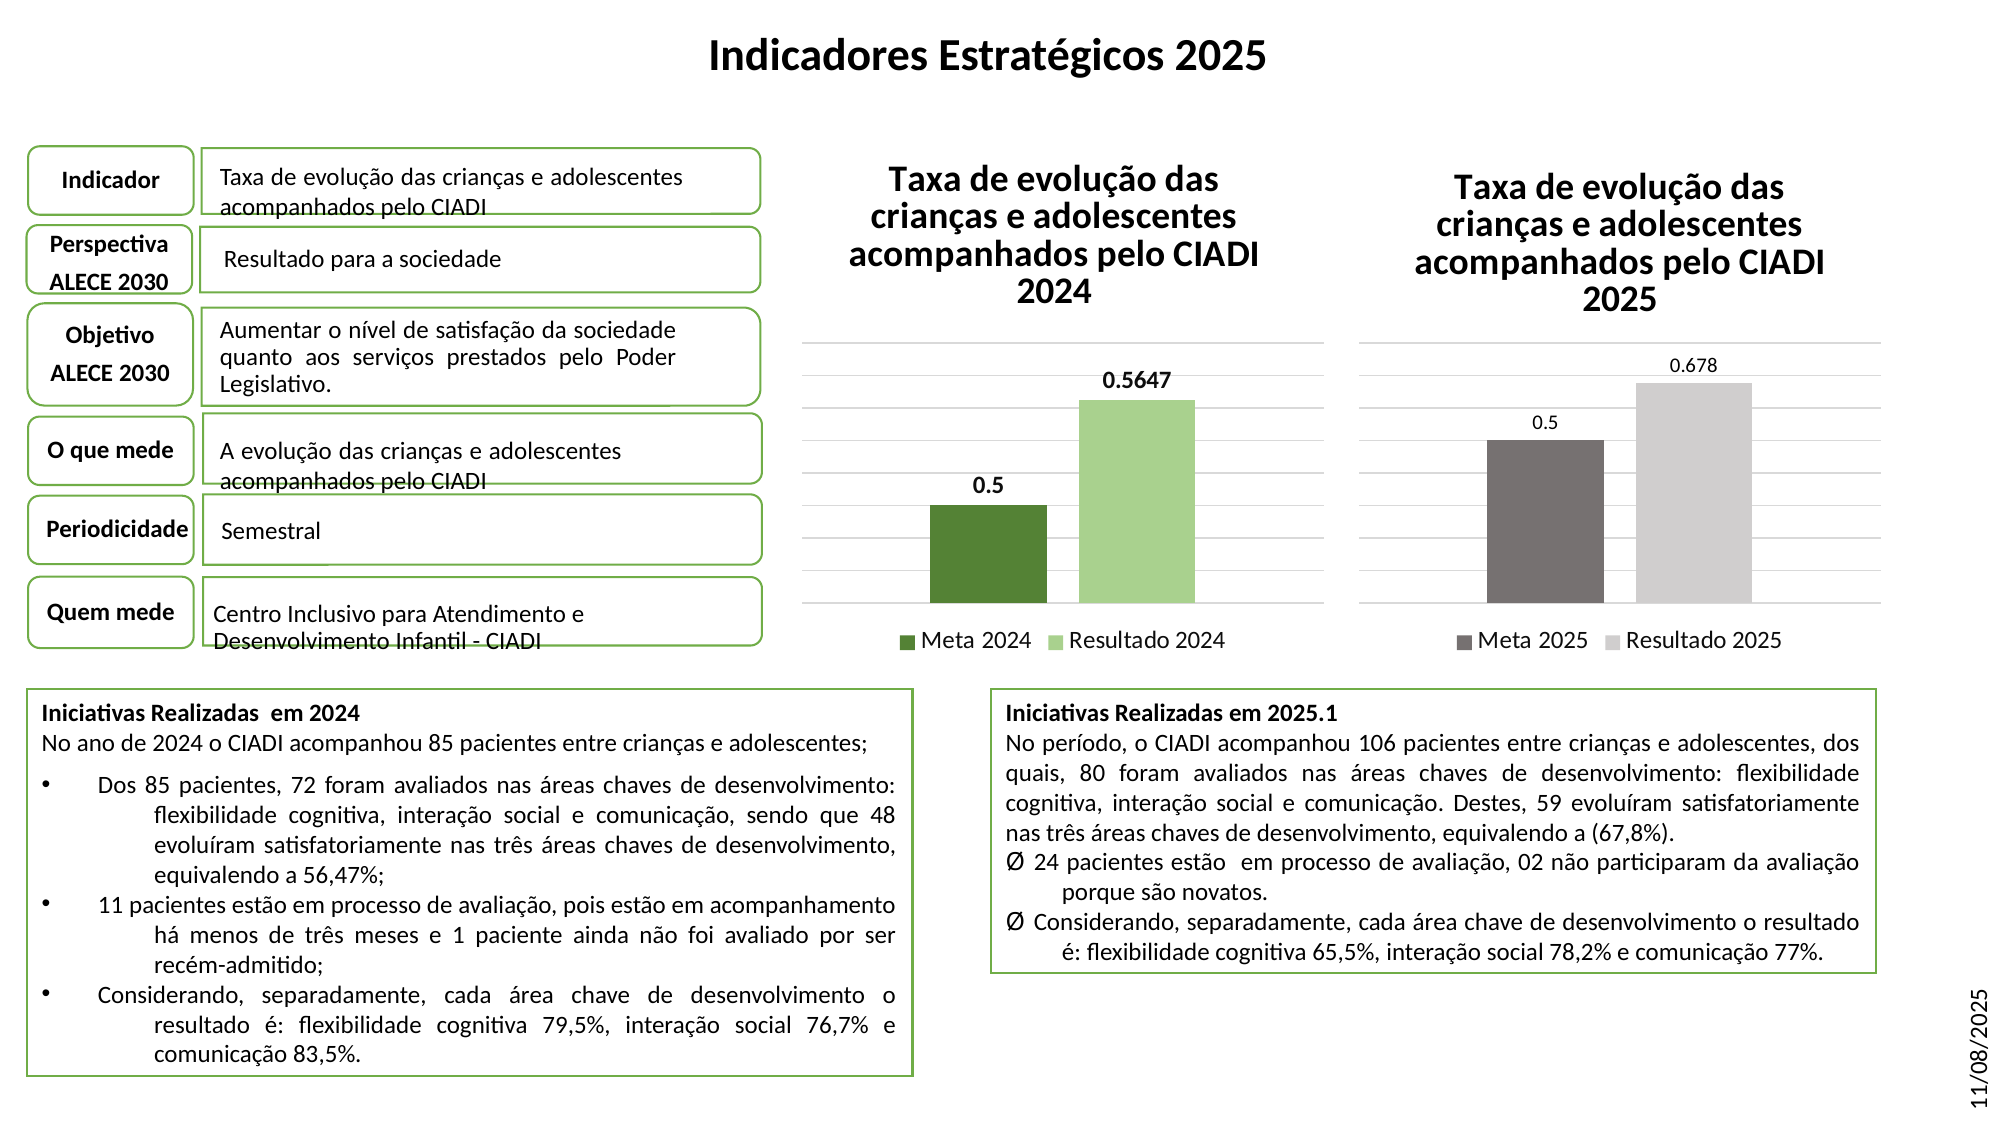

# Indicadores Estratégicos 2025
### Chart: Taxa de evolução das crianças e adolescentes acompanhados pelo CIADI 2024
| Category | Meta 2024 | Resultado 2024 |
|---|---|---|
| Taxa de evolução das crianças e adolescentes acompanhados pelo CIADI | 0.5 | 0.5647 |
### Chart: Taxa de evolução das crianças e adolescentes acompanhados pelo CIADI 2025
| Category | Meta 2025 | Resultado 2025 |
|---|---|---|
| Taxa de evolução das crianças e adolescentes acompanhados pelo CIADI | 0.5 | 0.678 |
Indicador
Taxa de evolução das crianças e adolescentes acompanhados pelo CIADI
Perspectiva
ALECE 2030
 Resultado para a sociedade
Objetivo
ALECE 2030
Aumentar o nível de satisfação da sociedade quanto aos serviços prestados pelo Poder Legislativo.
A evolução das crianças e adolescentes acompanhados pelo CIADI
O que mede
Semestral
Periodicidade
Quem mede
Centro Inclusivo para Atendimento e Desenvolvimento Infantil - CIADI
Iniciativas Realizadas em 2024
No ano de 2024 o CIADI acompanhou 85 pacientes entre crianças e adolescentes;
Dos 85 pacientes, 72 foram avaliados nas áreas chaves de desenvolvimento: flexibilidade cognitiva, interação social e comunicação, sendo que 48 evoluíram satisfatoriamente nas três áreas chaves de desenvolvimento, equivalendo a 56,47%;
11 pacientes estão em processo de avaliação, pois estão em acompanhamento há menos de três meses e 1 paciente ainda não foi avaliado por ser recém-admitido;
Considerando, separadamente, cada área chave de desenvolvimento o resultado é: flexibilidade cognitiva 79,5%, interação social 76,7% e comunicação 83,5%.
Iniciativas Realizadas em 2025.1
No período, o CIADI acompanhou 106 pacientes entre crianças e adolescentes, dos quais, 80 foram avaliados nas áreas chaves de desenvolvimento: flexibilidade cognitiva, interação social e comunicação. Destes, 59 evoluíram satisfatoriamente nas três áreas chaves de desenvolvimento, equivalendo a (67,8%).
24 pacientes estão em processo de avaliação, 02 não participaram da avaliação porque são novatos.
Considerando, separadamente, cada área chave de desenvolvimento o resultado é: flexibilidade cognitiva 65,5%, interação social 78,2% e comunicação 77%.
11/08/2025